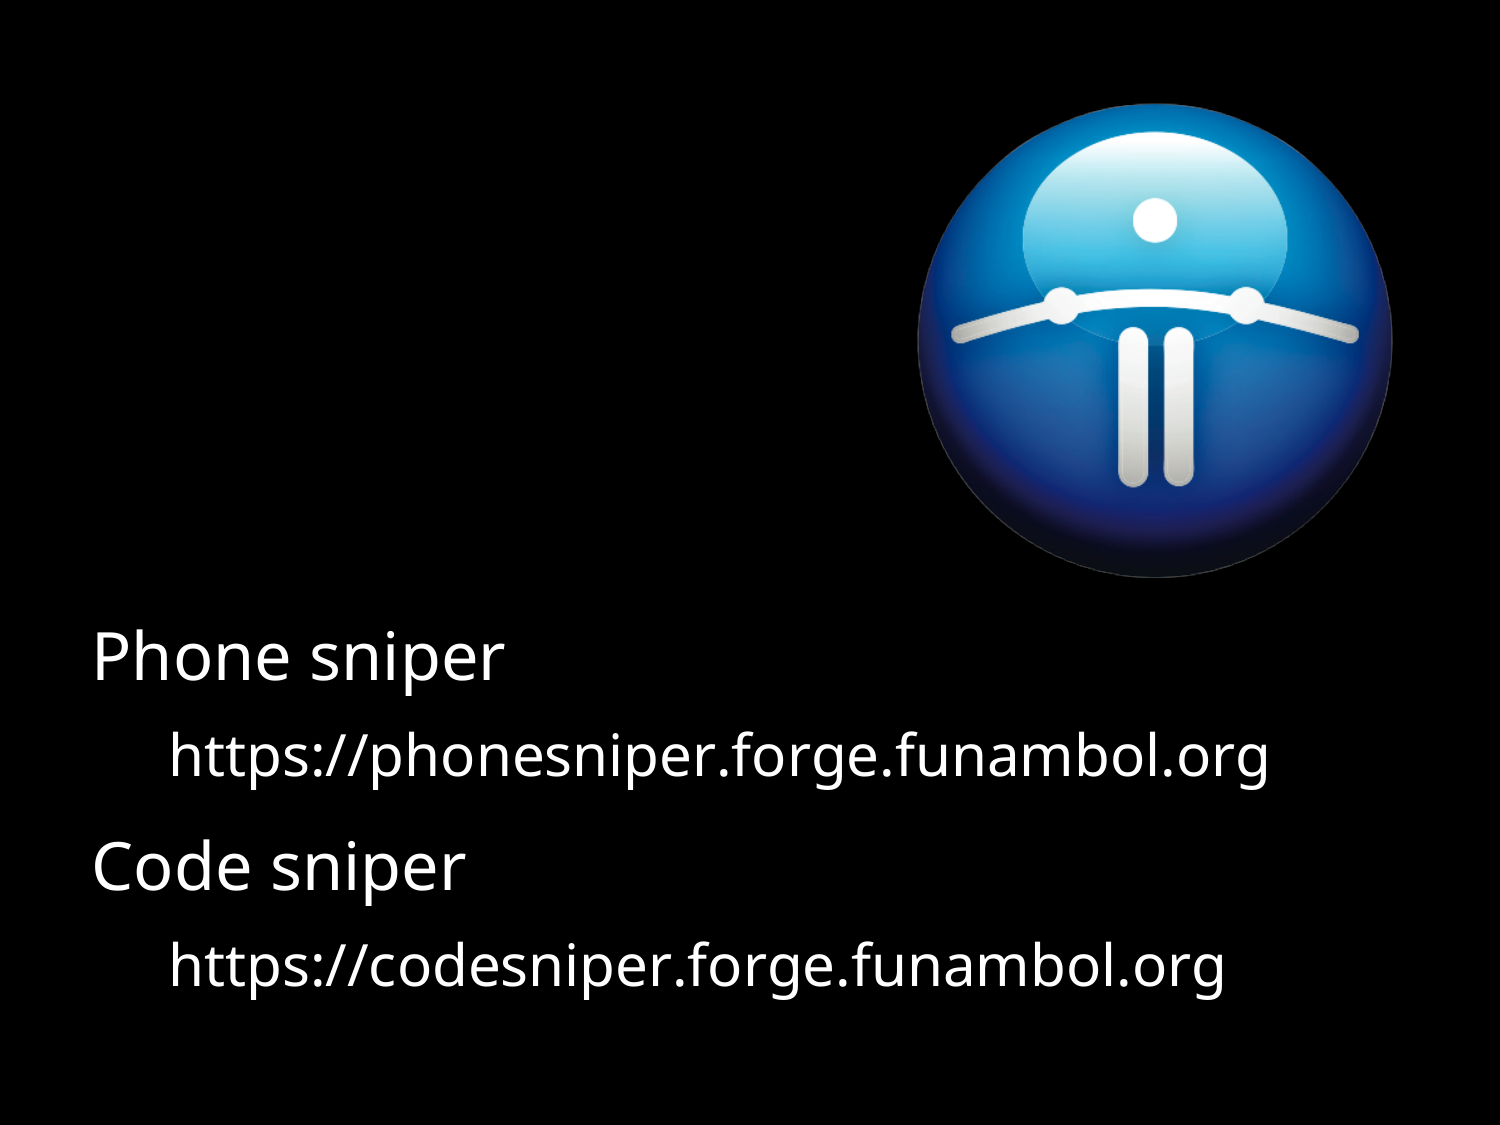

#
Phone sniper
https://phonesniper.forge.funambol.org
Code sniper
https://codesniper.forge.funambol.org